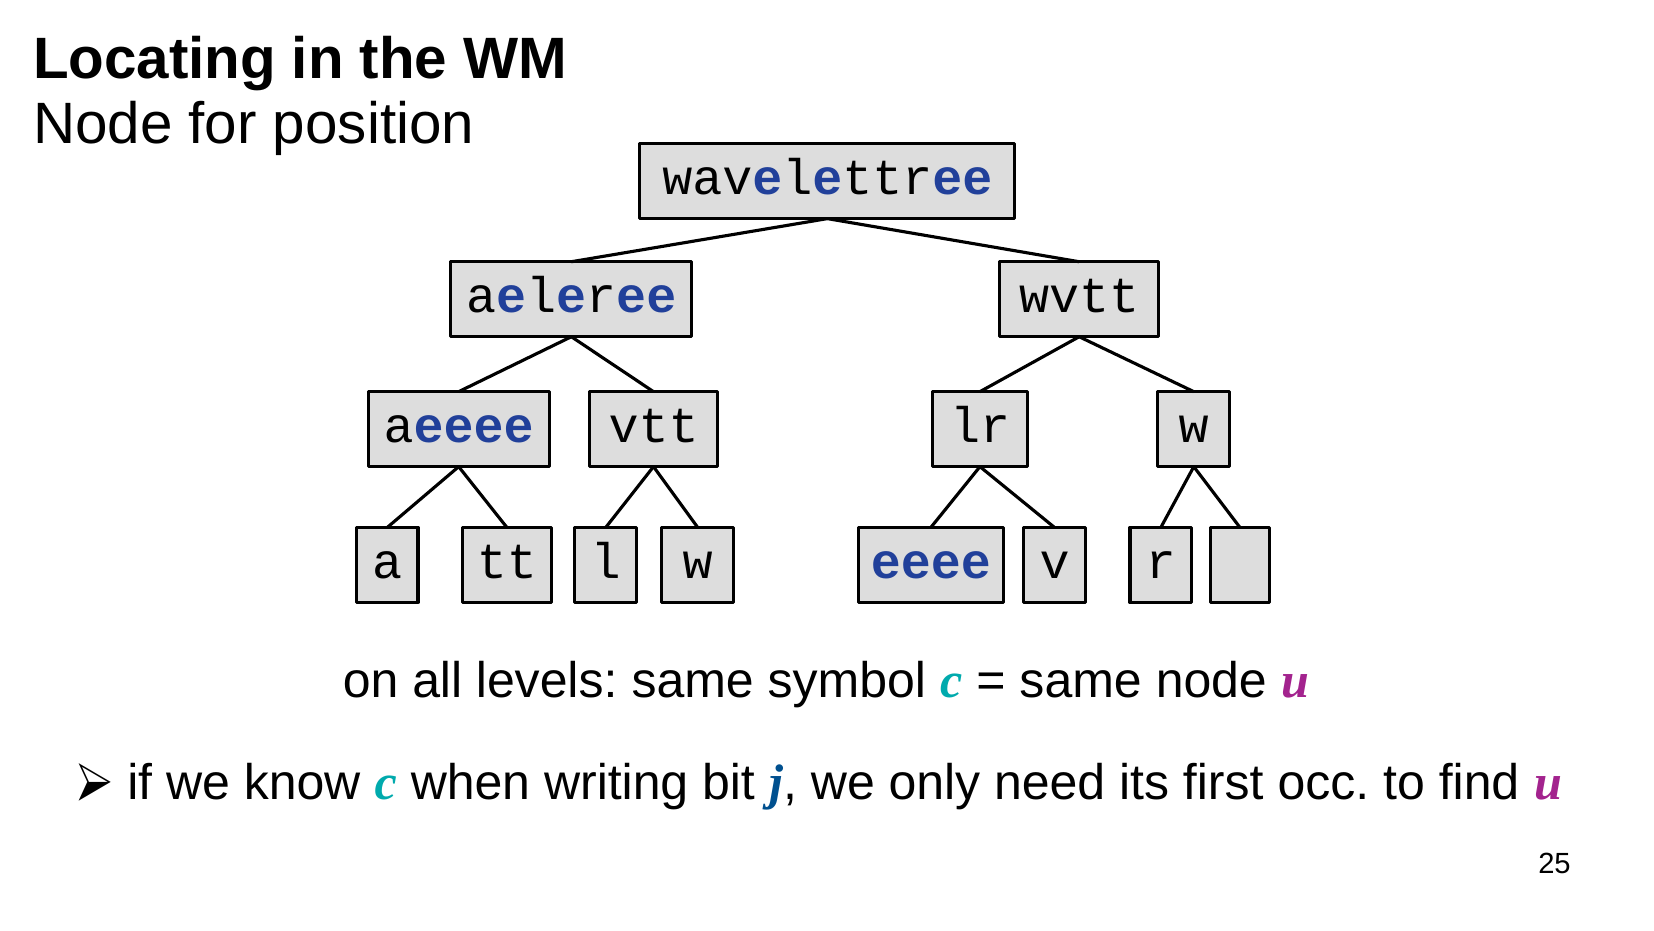

Locating in the WM
Node for position
wavelettree
aeleree
wvtt
aeeee
vtt
lr
w
a
tt
l
w
eeee
v
r
on all levels: same symbol c = same node u
⮚ if we know c when writing bit j, we only need its first occ. to find u
25